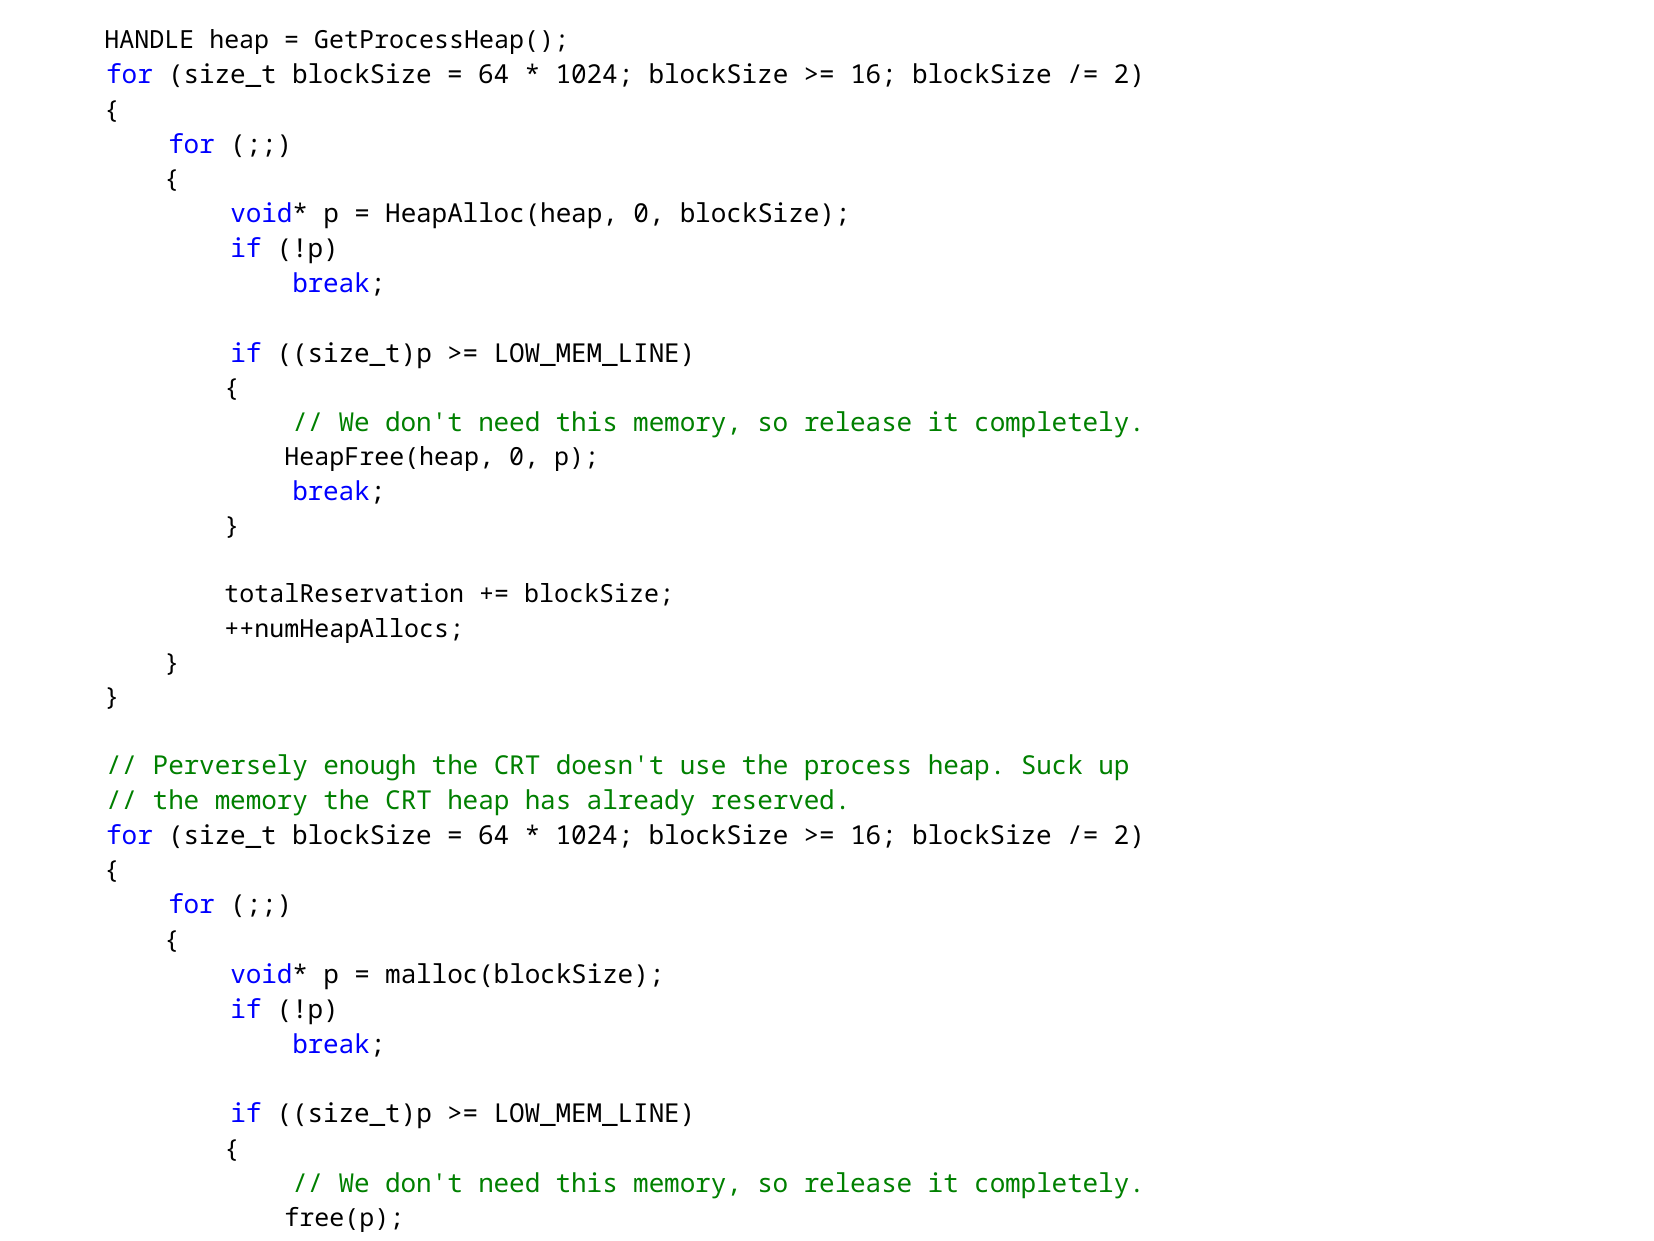

HANDLE heap = GetProcessHeap();
 for (size_t blockSize = 64 * 1024; blockSize >= 16; blockSize /= 2)
 {
 for (;;)
 {
 void* p = HeapAlloc(heap, 0, blockSize);
 if (!p)
 break;
 if ((size_t)p >= LOW_MEM_LINE)
 {
 // We don't need this memory, so release it completely.
 HeapFree(heap, 0, p);
 break;
 }
 totalReservation += blockSize;
 ++numHeapAllocs;
 }
 }
 // Perversely enough the CRT doesn't use the process heap. Suck up
 // the memory the CRT heap has already reserved.
 for (size_t blockSize = 64 * 1024; blockSize >= 16; blockSize /= 2)
 {
 for (;;)
 {
 void* p = malloc(blockSize);
 if (!p)
 break;
 if ((size_t)p >= LOW_MEM_LINE)
 {
 // We don't need this memory, so release it completely.
 free(p);
 break;
 }
 totalReservation += blockSize;
 ++numHeapAllocs;